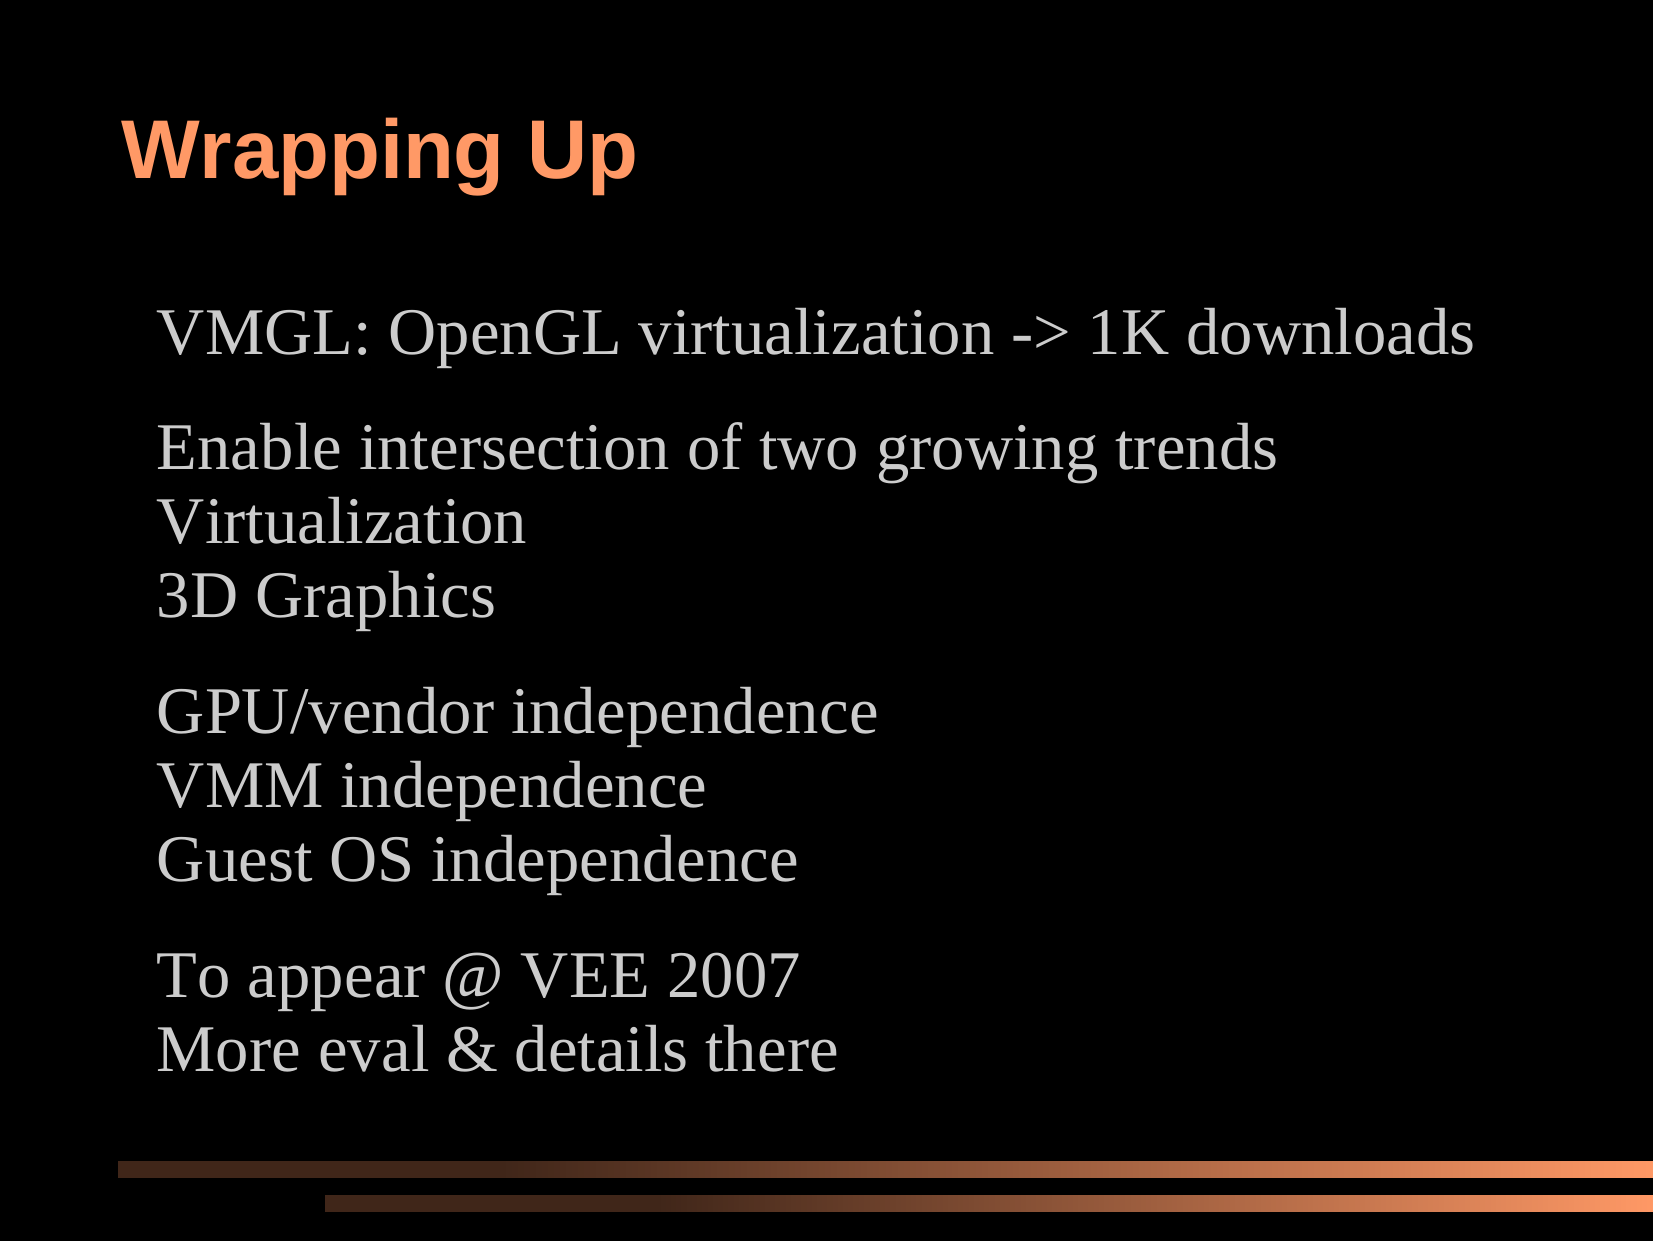

# Wrapping Up
VMGL: OpenGL virtualization -> 1K downloads
Enable intersection of two growing trends
Virtualization
3D Graphics
GPU/vendor independence
VMM independence
Guest OS independence
To appear @ VEE 2007
More eval & details there